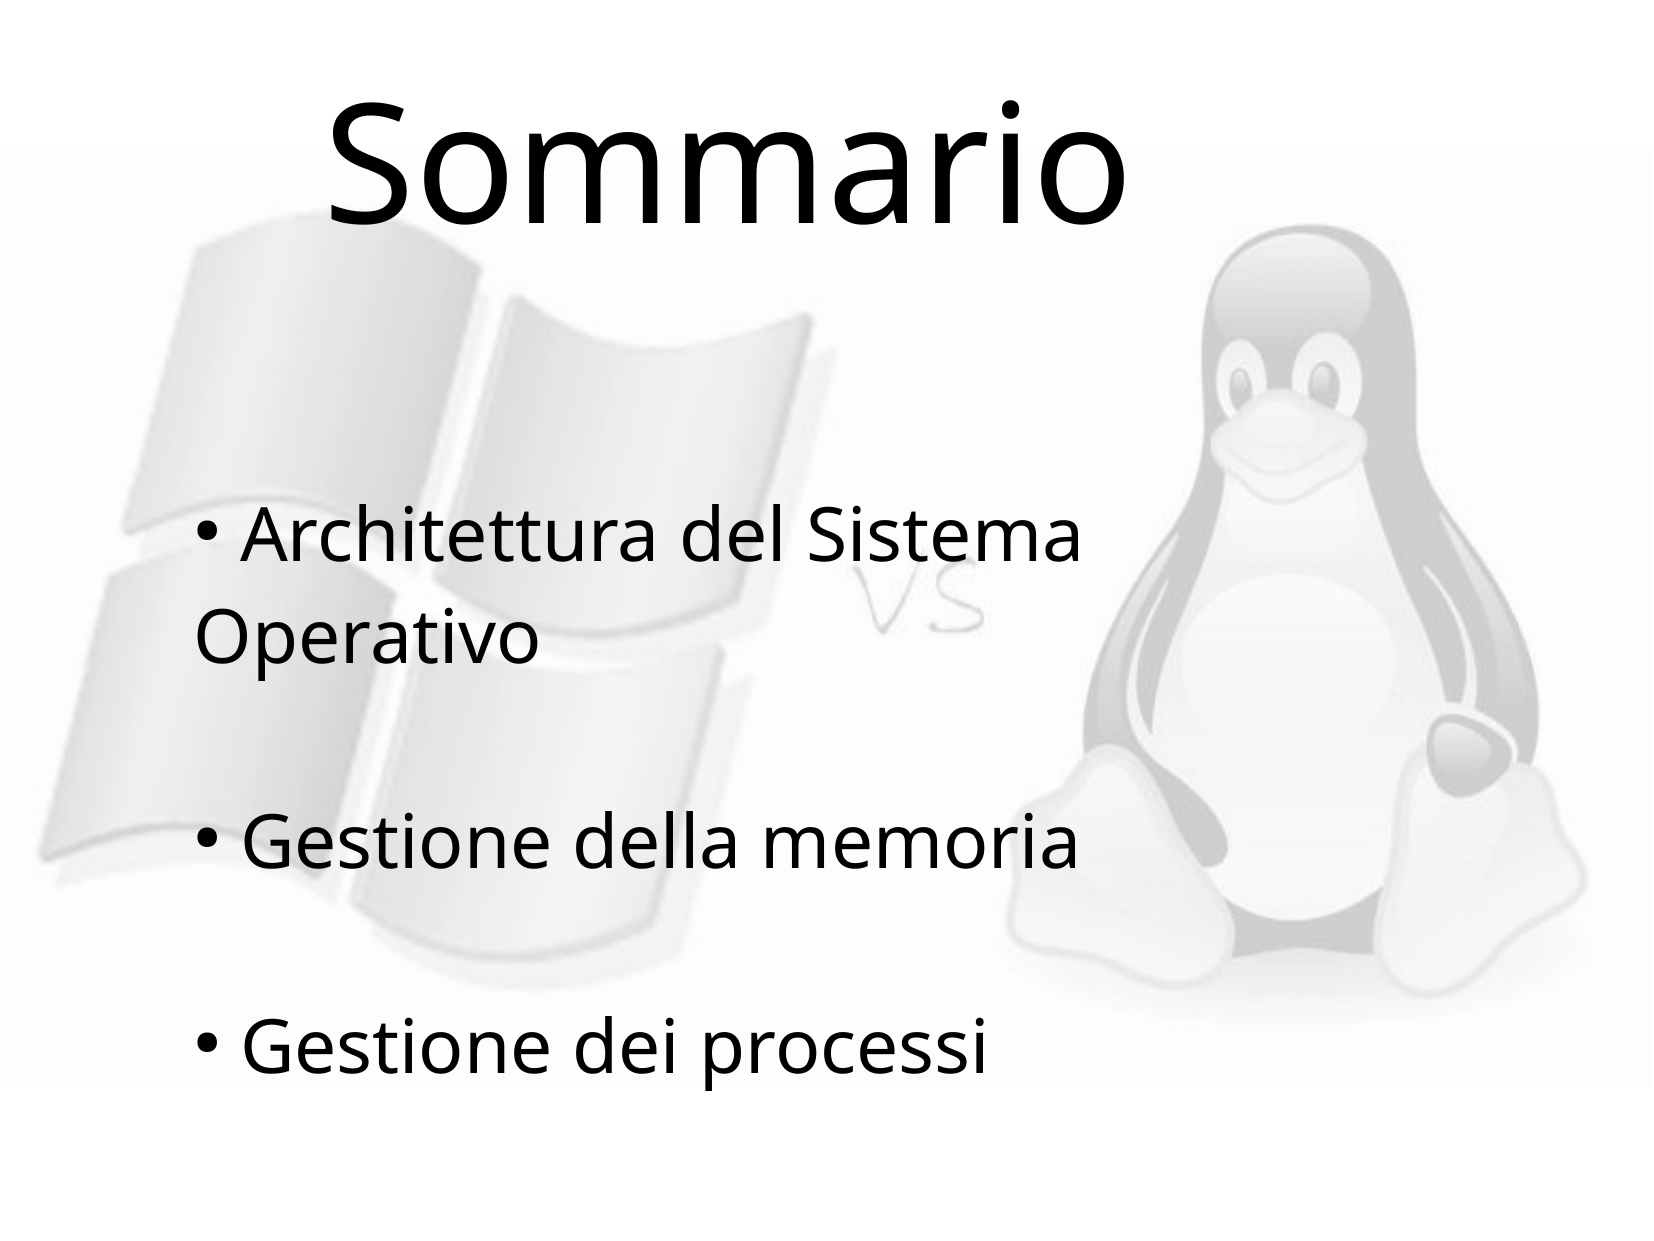

Sommario
 Architettura del Sistema Operativo
 Gestione della memoria
 Gestione dei processi